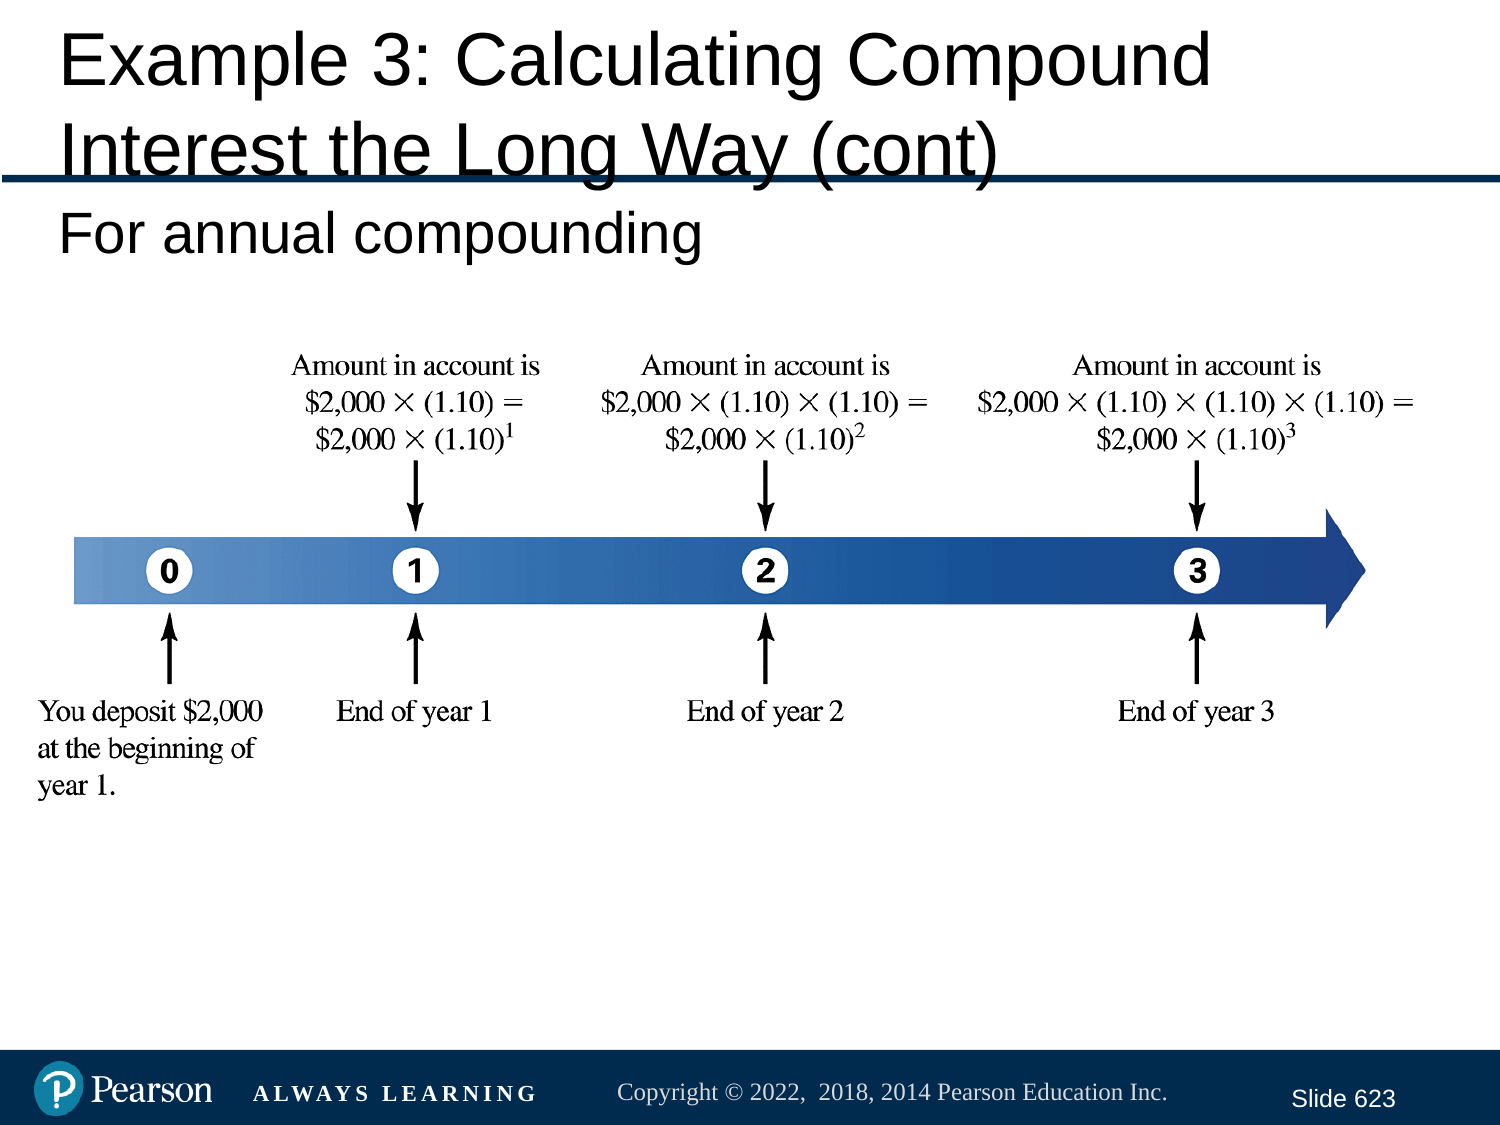

# Example 3: Calculating Compound Interest the Long Way (cont)
For annual compounding